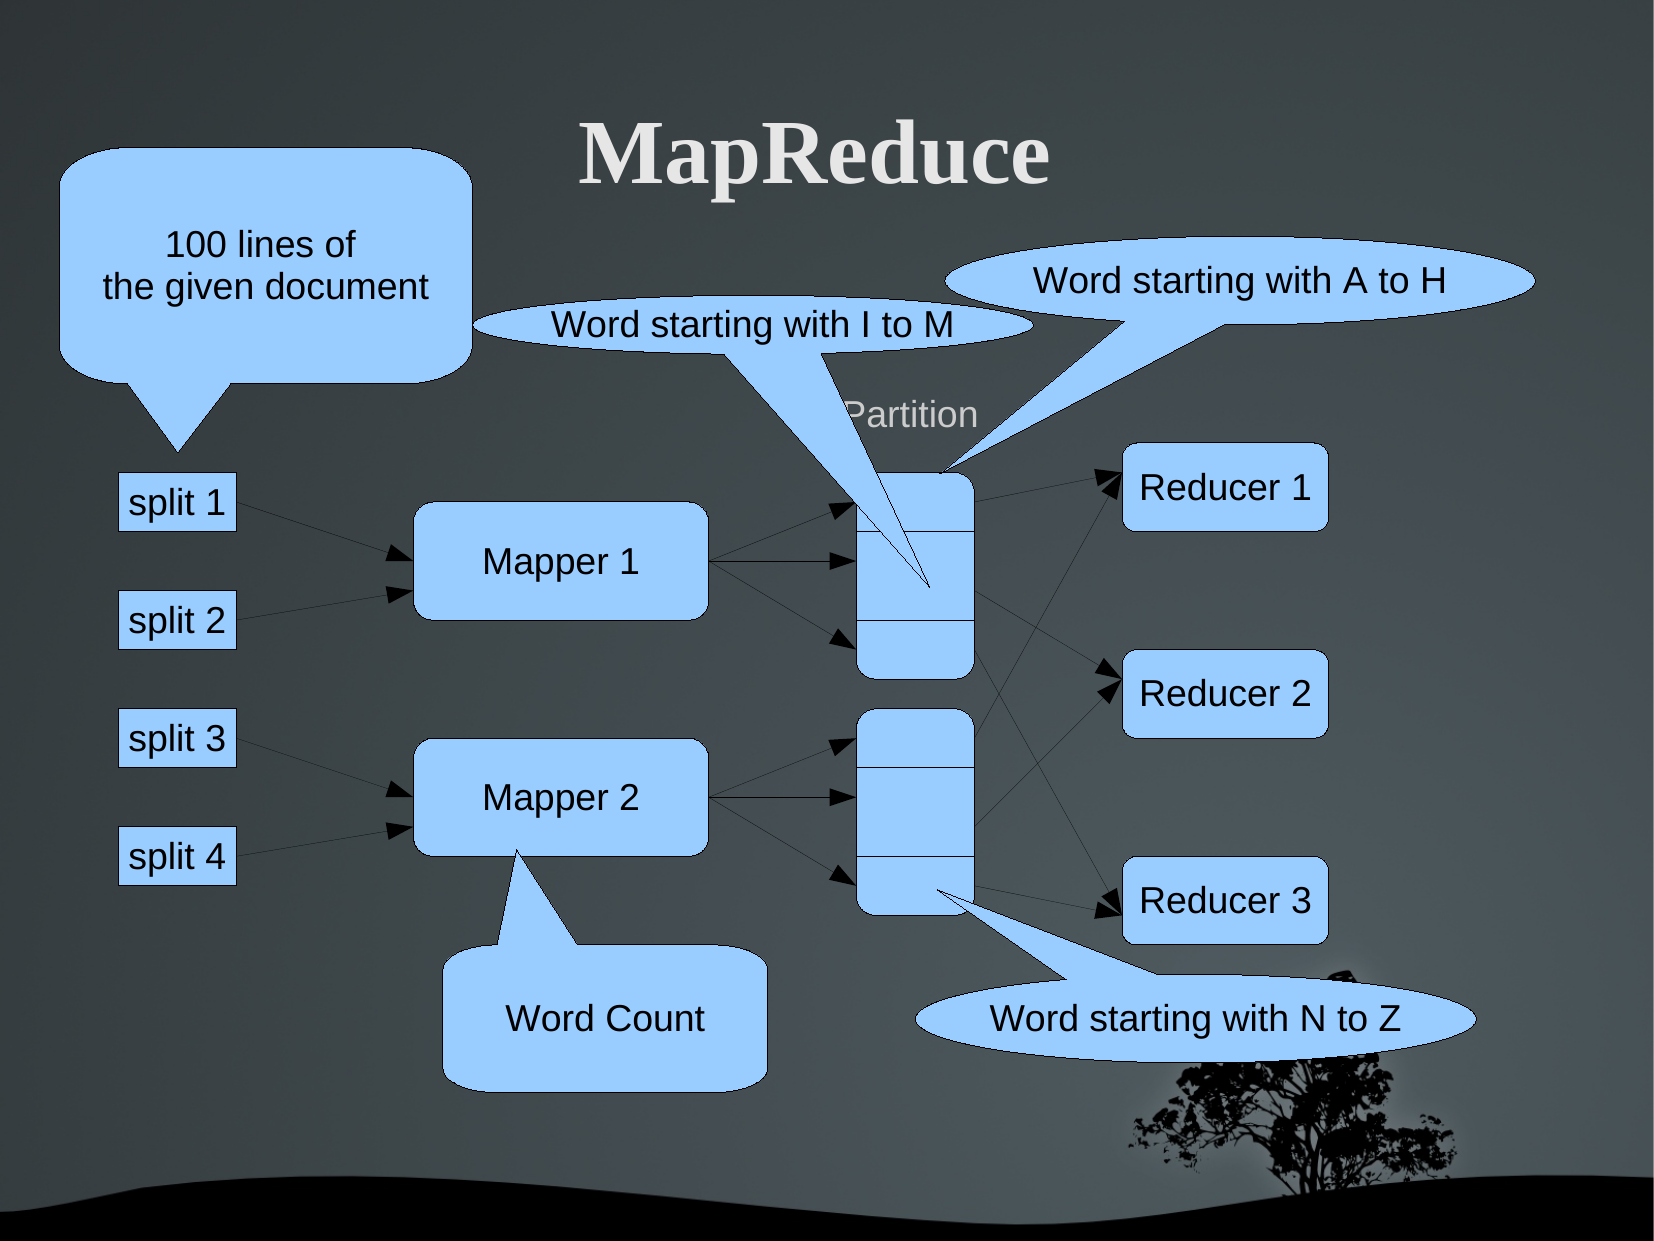

# MapReduce
100 lines of
the given document
Word starting with A to H
Word starting with I to M
Partition
Reducer 1
Reducer 2
Reducer 3
split 1
split 2
split 3
split 4
Mapper 1
Mapper 2
Word Count
Word starting with N to Z